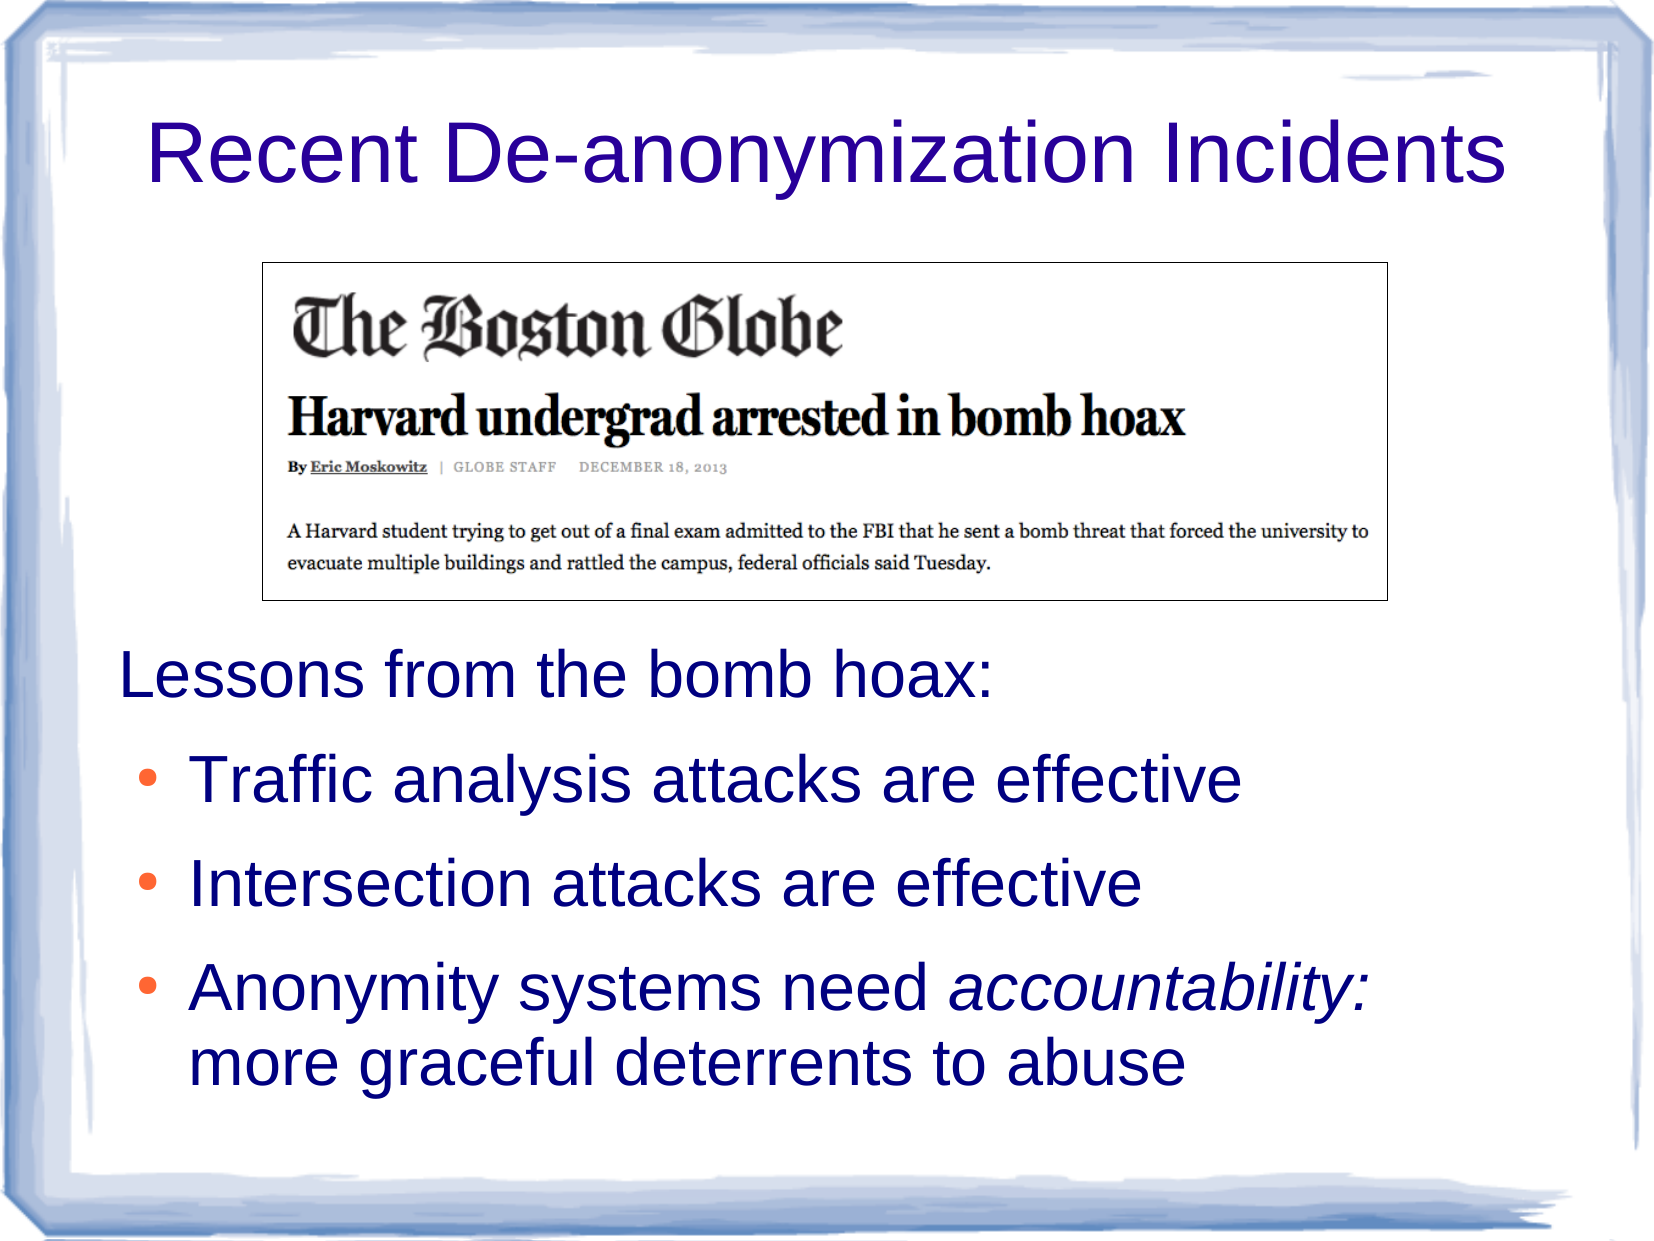

# Recent De-anonymization Incidents
Lessons from the bomb hoax:
Traffic analysis attacks are effective
Intersection attacks are effective
Anonymity systems need accountability:
more graceful deterrents to abuse